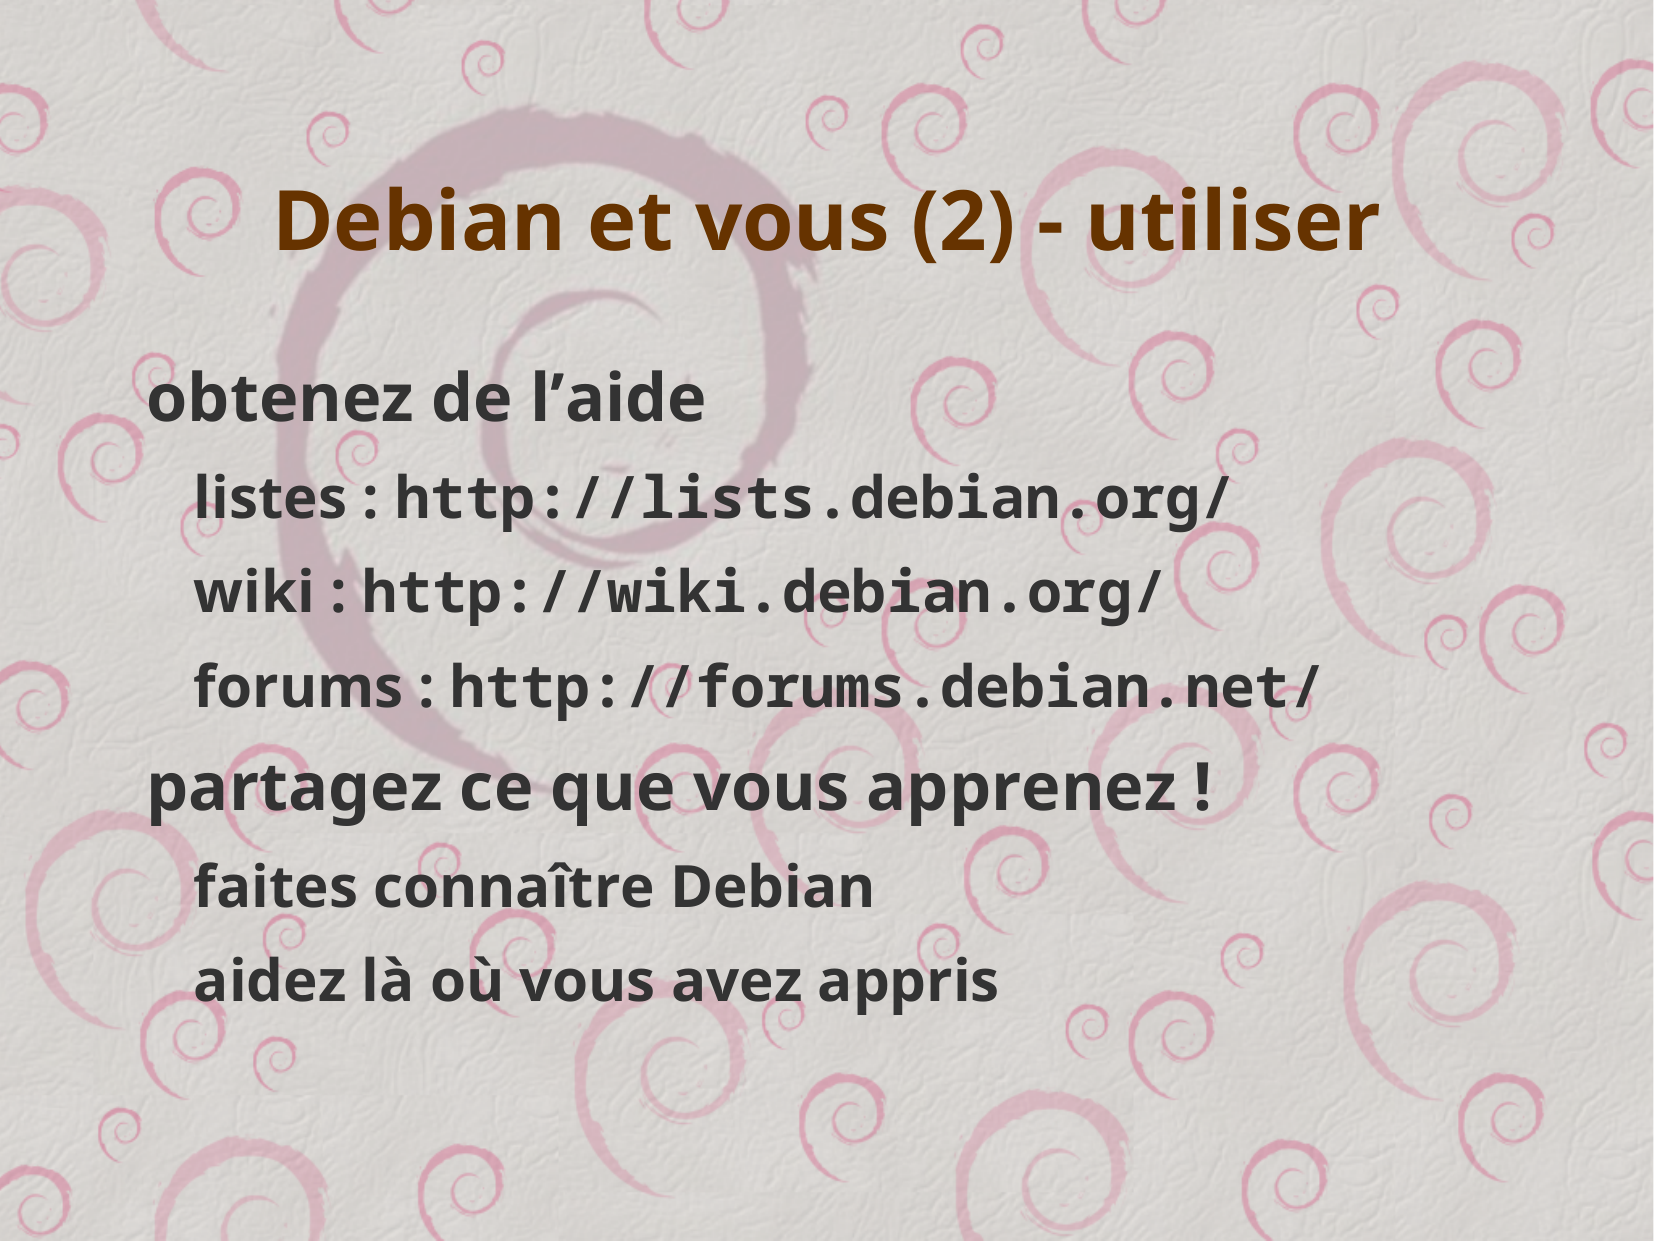

# Debian et vous (2) - utiliser
obtenez de l’aide
listes : http://lists.debian.org/
wiki : http://wiki.debian.org/
forums : http://forums.debian.net/
partagez ce que vous apprenez !
faites connaître Debian
aidez là où vous avez appris